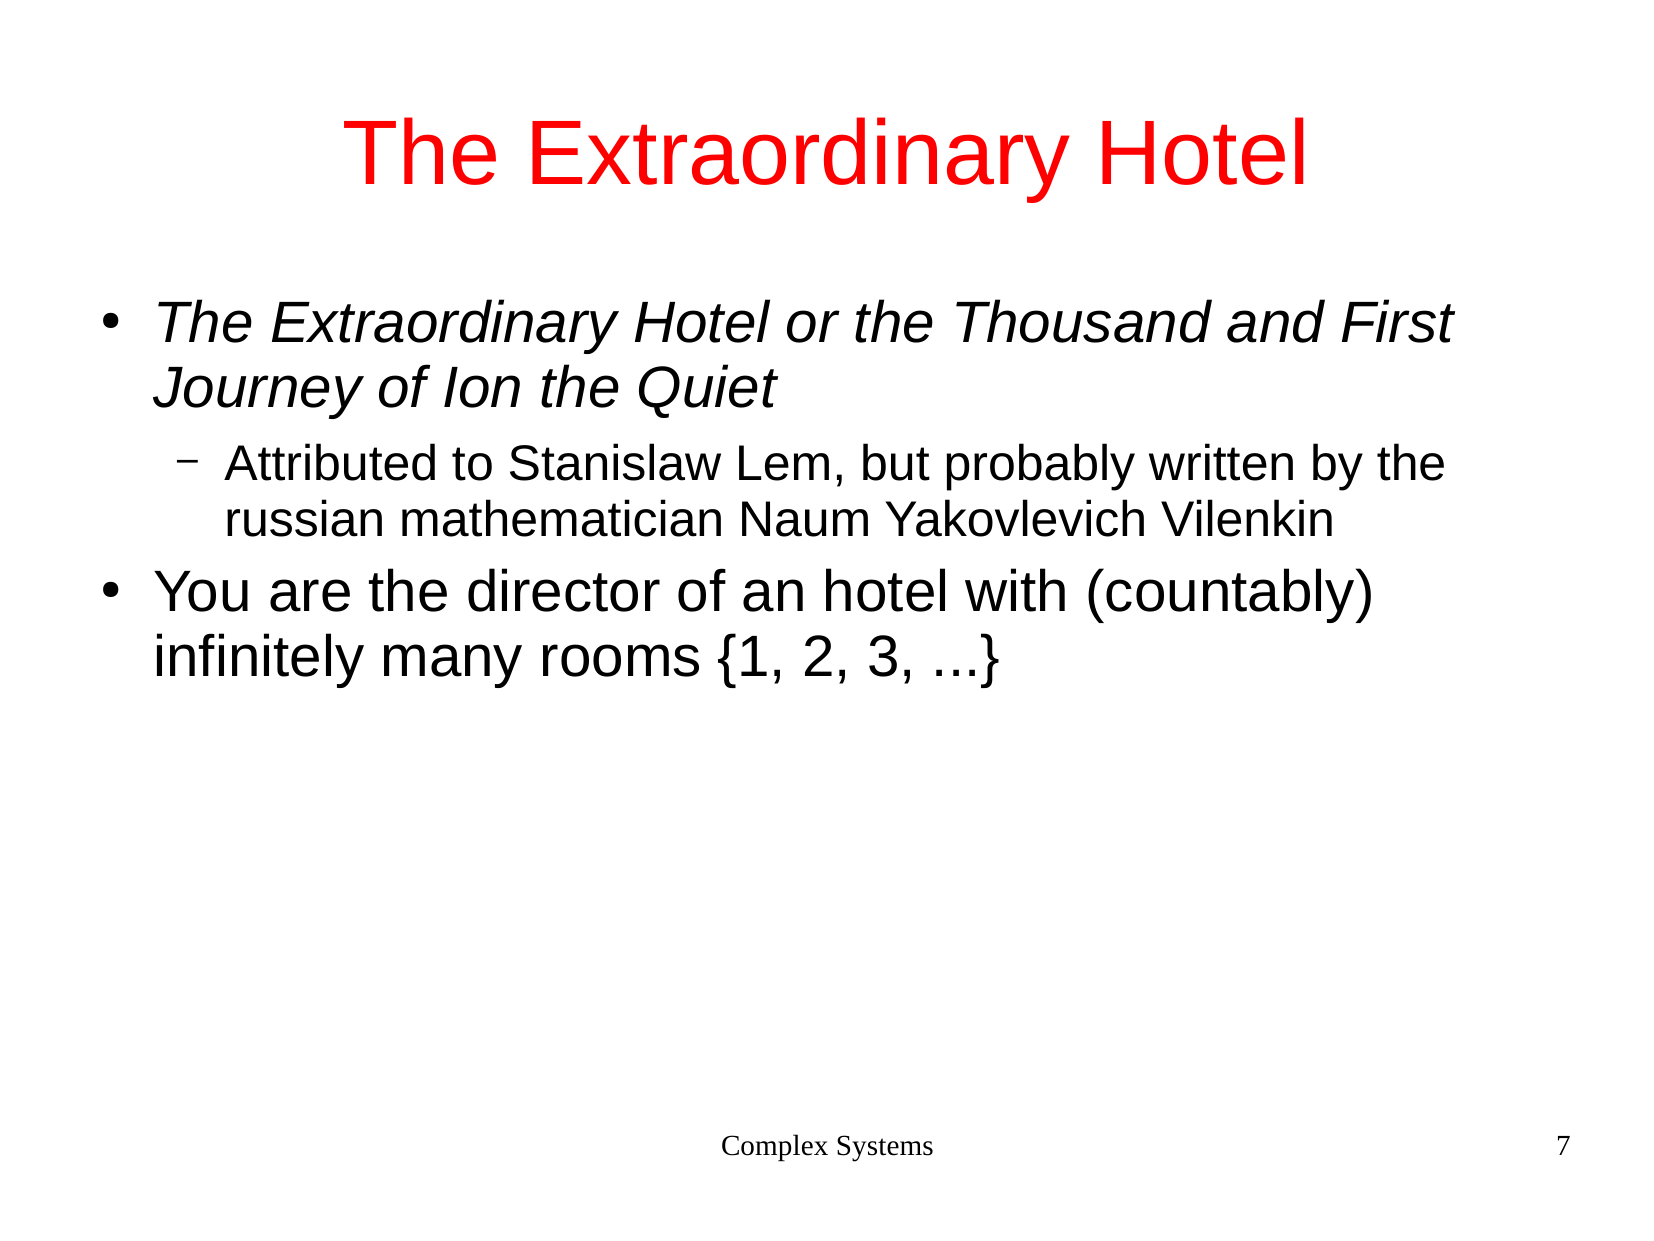

# The Extraordinary Hotel
The Extraordinary Hotel or the Thousand and First Journey of Ion the Quiet
Attributed to Stanislaw Lem, but probably written by the russian mathematician Naum Yakovlevich Vilenkin
You are the director of an hotel with (countably) infinitely many rooms {1, 2, 3, ...}
Complex Systems
7